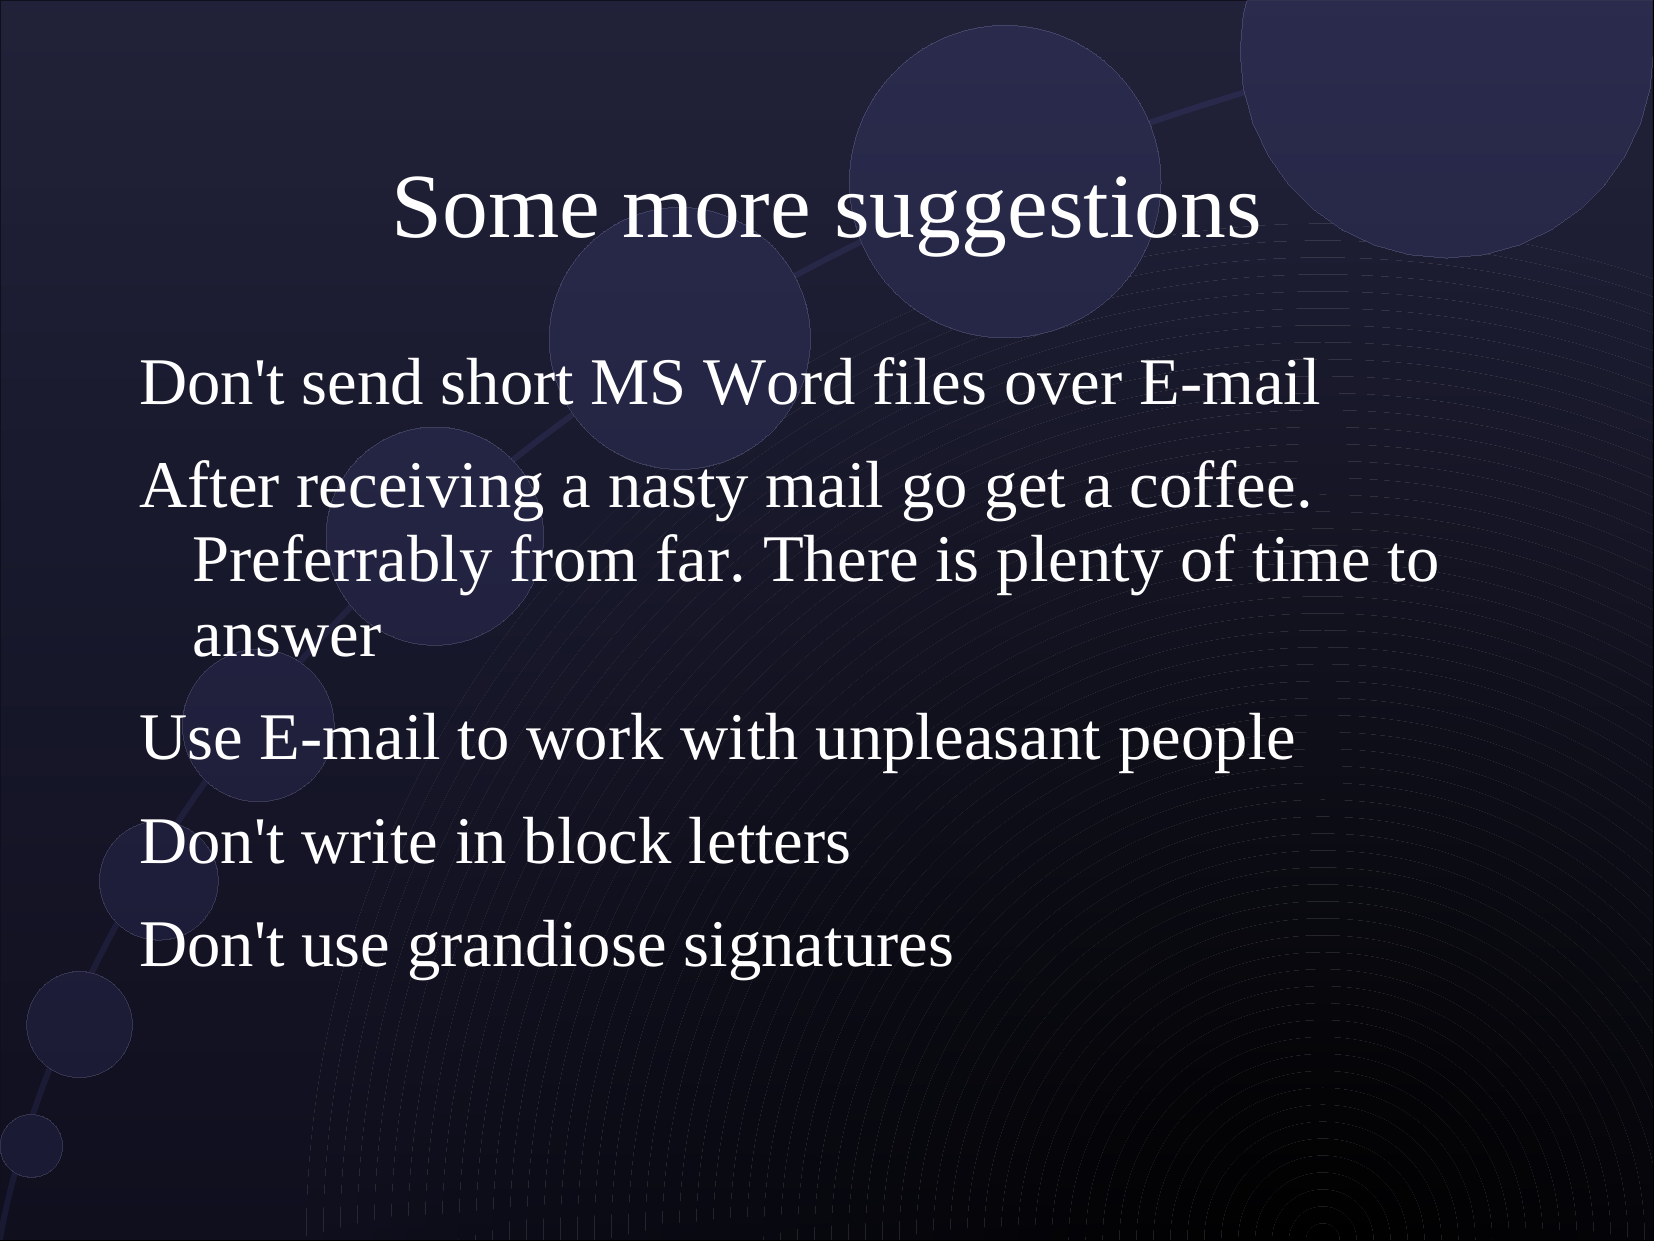

# Some more suggestions
Don't send short MS Word files over E-mail
After receiving a nasty mail go get a coffee. Preferrably from far. There is plenty of time to answer
Use E-mail to work with unpleasant people
Don't write in block letters
Don't use grandiose signatures